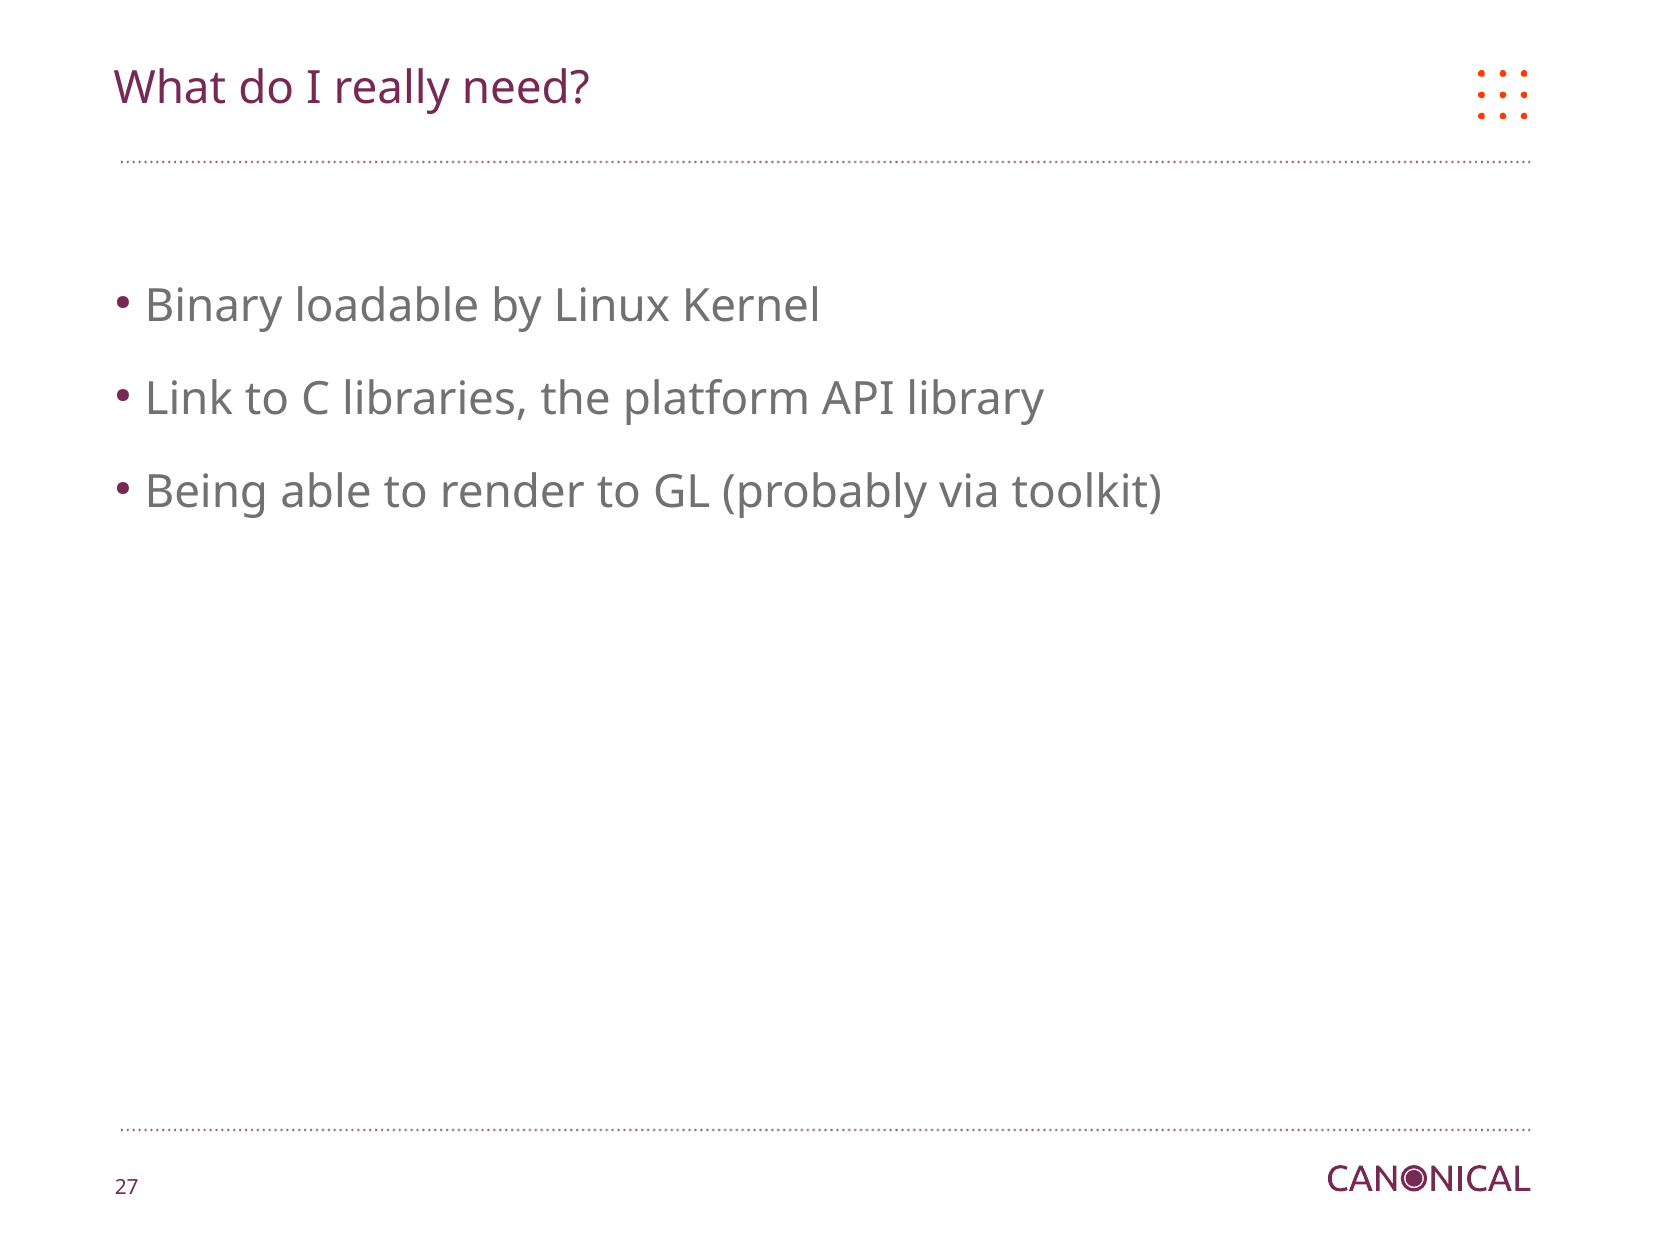

# What do I really need?
Binary loadable by Linux Kernel
Link to C libraries, the platform API library
Being able to render to GL (probably via toolkit)